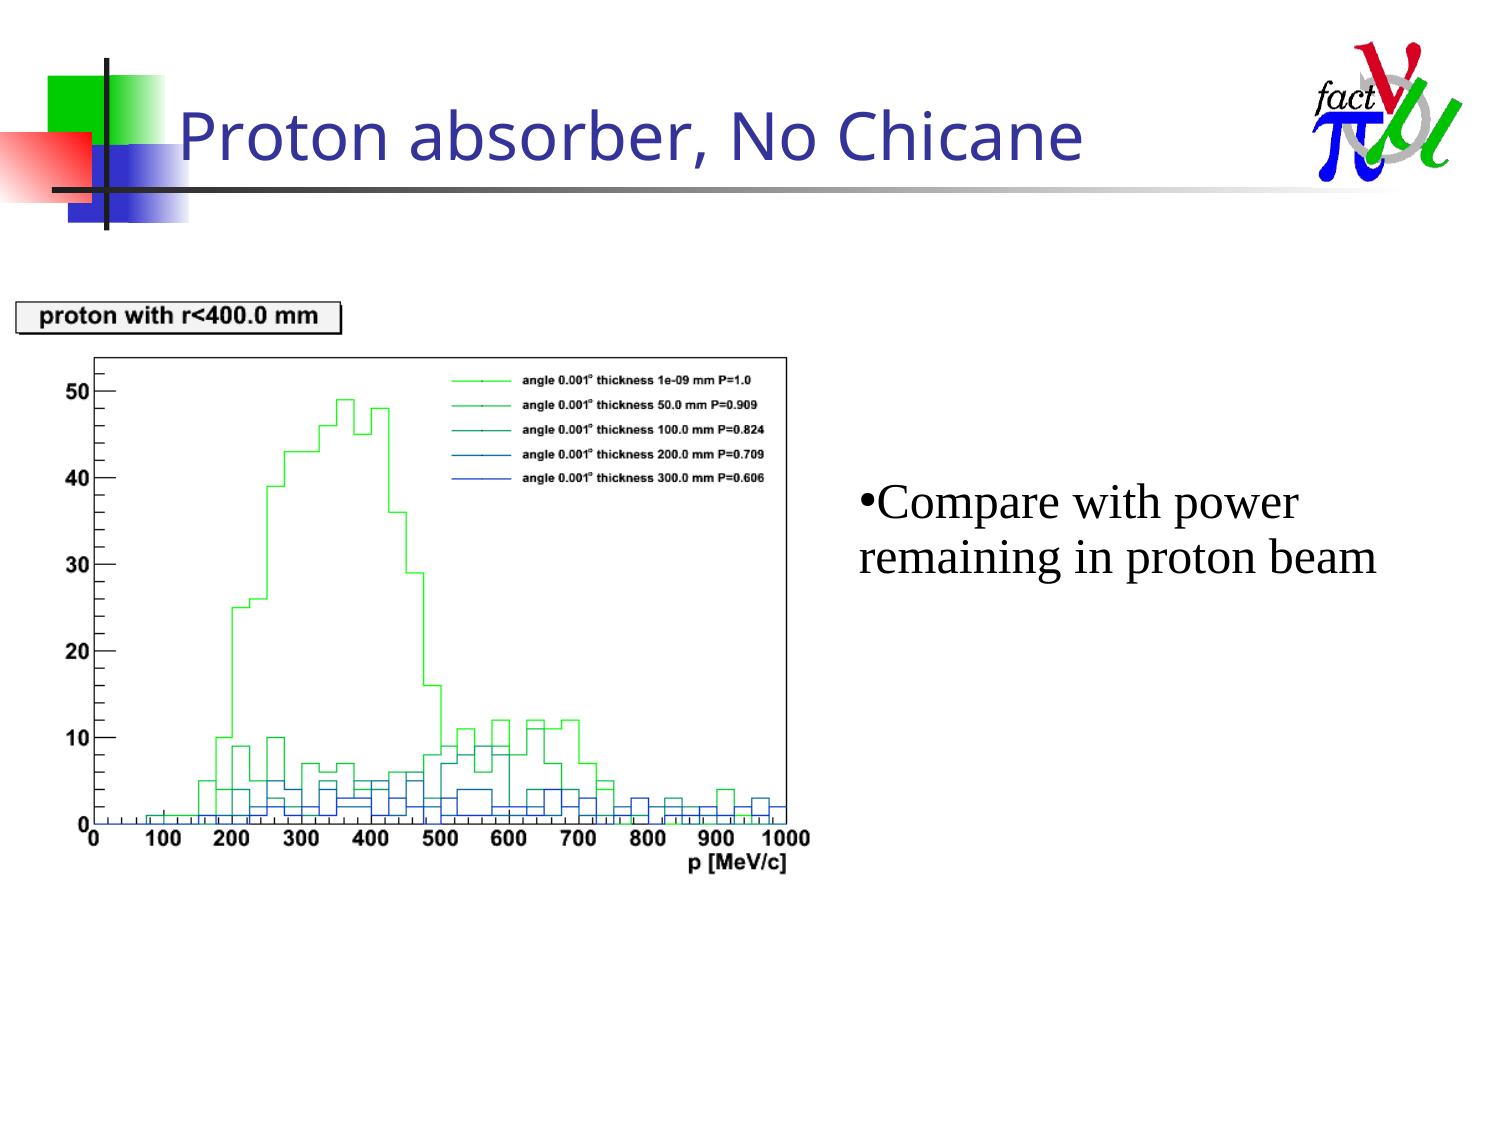

# Proton absorber, No Chicane
Compare with power remaining in proton beam